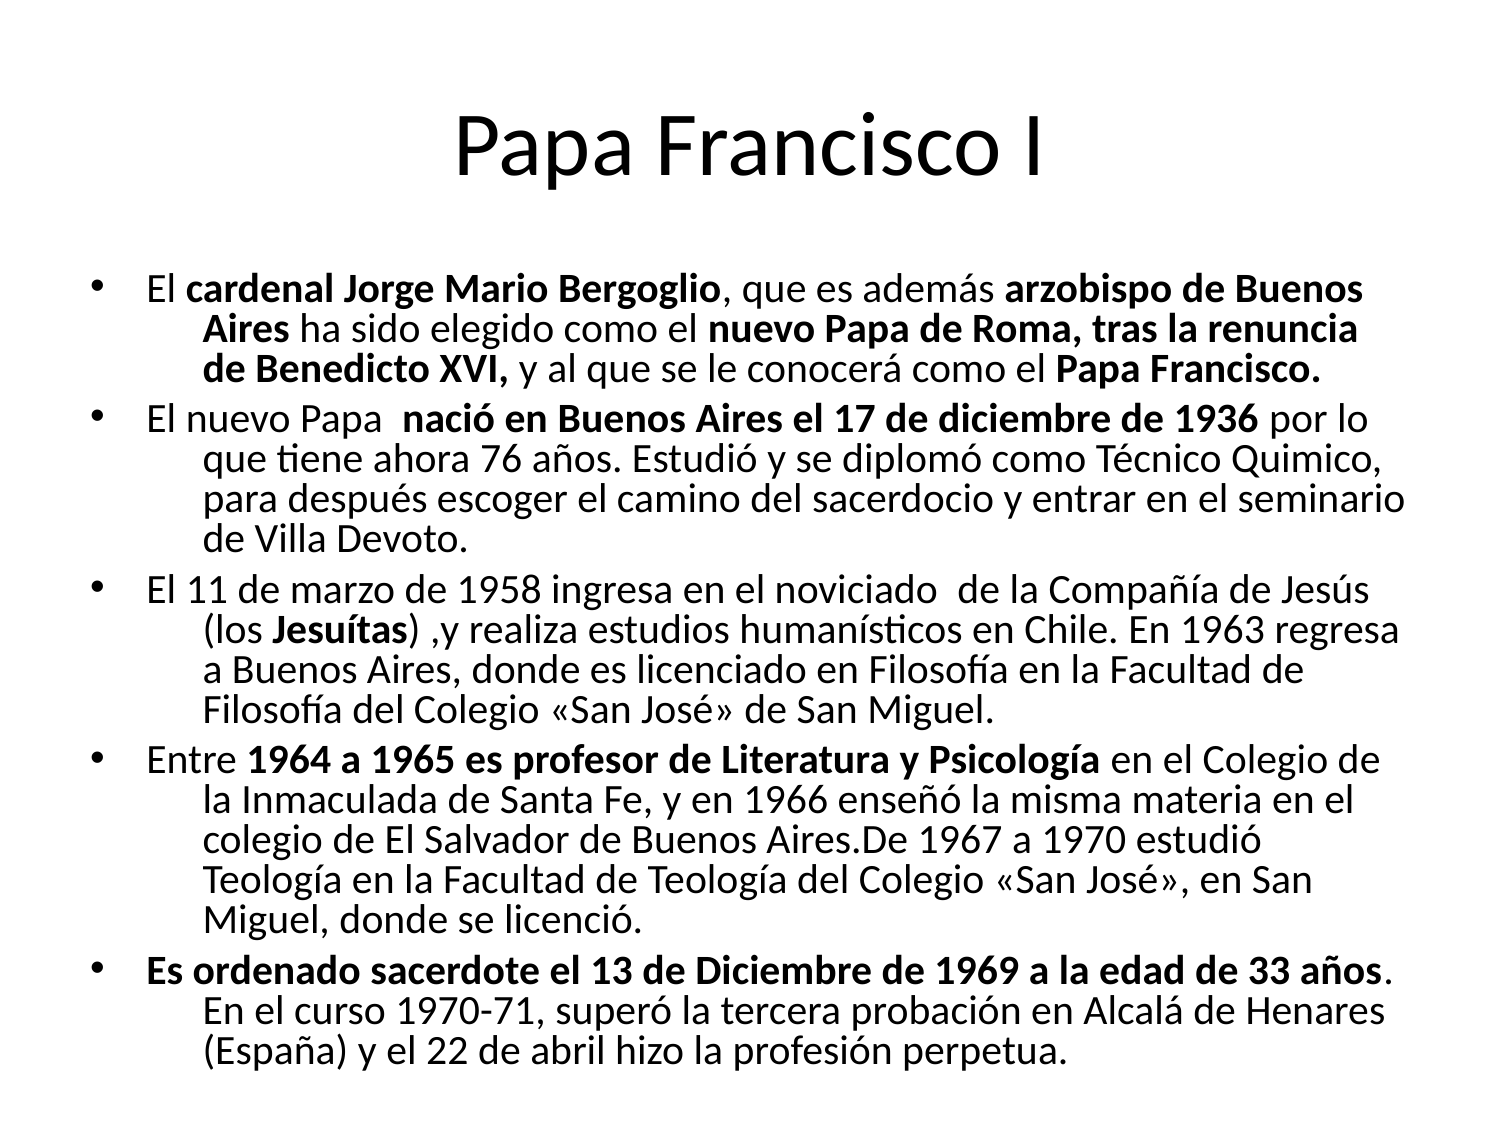

# Papa Francisco I
El cardenal Jorge Mario Bergoglio, que es además arzobispo de Buenos Aires ha sido elegido como el nuevo Papa de Roma, tras la renuncia de Benedicto XVI, y al que se le conocerá como el Papa Francisco.
El nuevo Papa  nació en Buenos Aires el 17 de diciembre de 1936 por lo que tiene ahora 76 años. Estudió y se diplomó como Técnico Quimico, para después escoger el camino del sacerdocio y entrar en el seminario de Villa Devoto.
El 11 de marzo de 1958 ingresa en el noviciado  de la Compañía de Jesús (los Jesuítas) ,y realiza estudios humanísticos en Chile. En 1963 regresa a Buenos Aires, donde es licenciado en Filosofía en la Facultad de Filosofía del Colegio «San José» de San Miguel.
Entre 1964 a 1965 es profesor de Literatura y Psicología en el Colegio de la Inmaculada de Santa Fe, y en 1966 enseñó la misma materia en el colegio de El Salvador de Buenos Aires.De 1967 a 1970 estudió Teología en la Facultad de Teología del Colegio «San José», en San Miguel, donde se licenció.
Es ordenado sacerdote el 13 de Diciembre de 1969 a la edad de 33 años. En el curso 1970-71, superó la tercera probación en Alcalá de Henares (España) y el 22 de abril hizo la profesión perpetua.